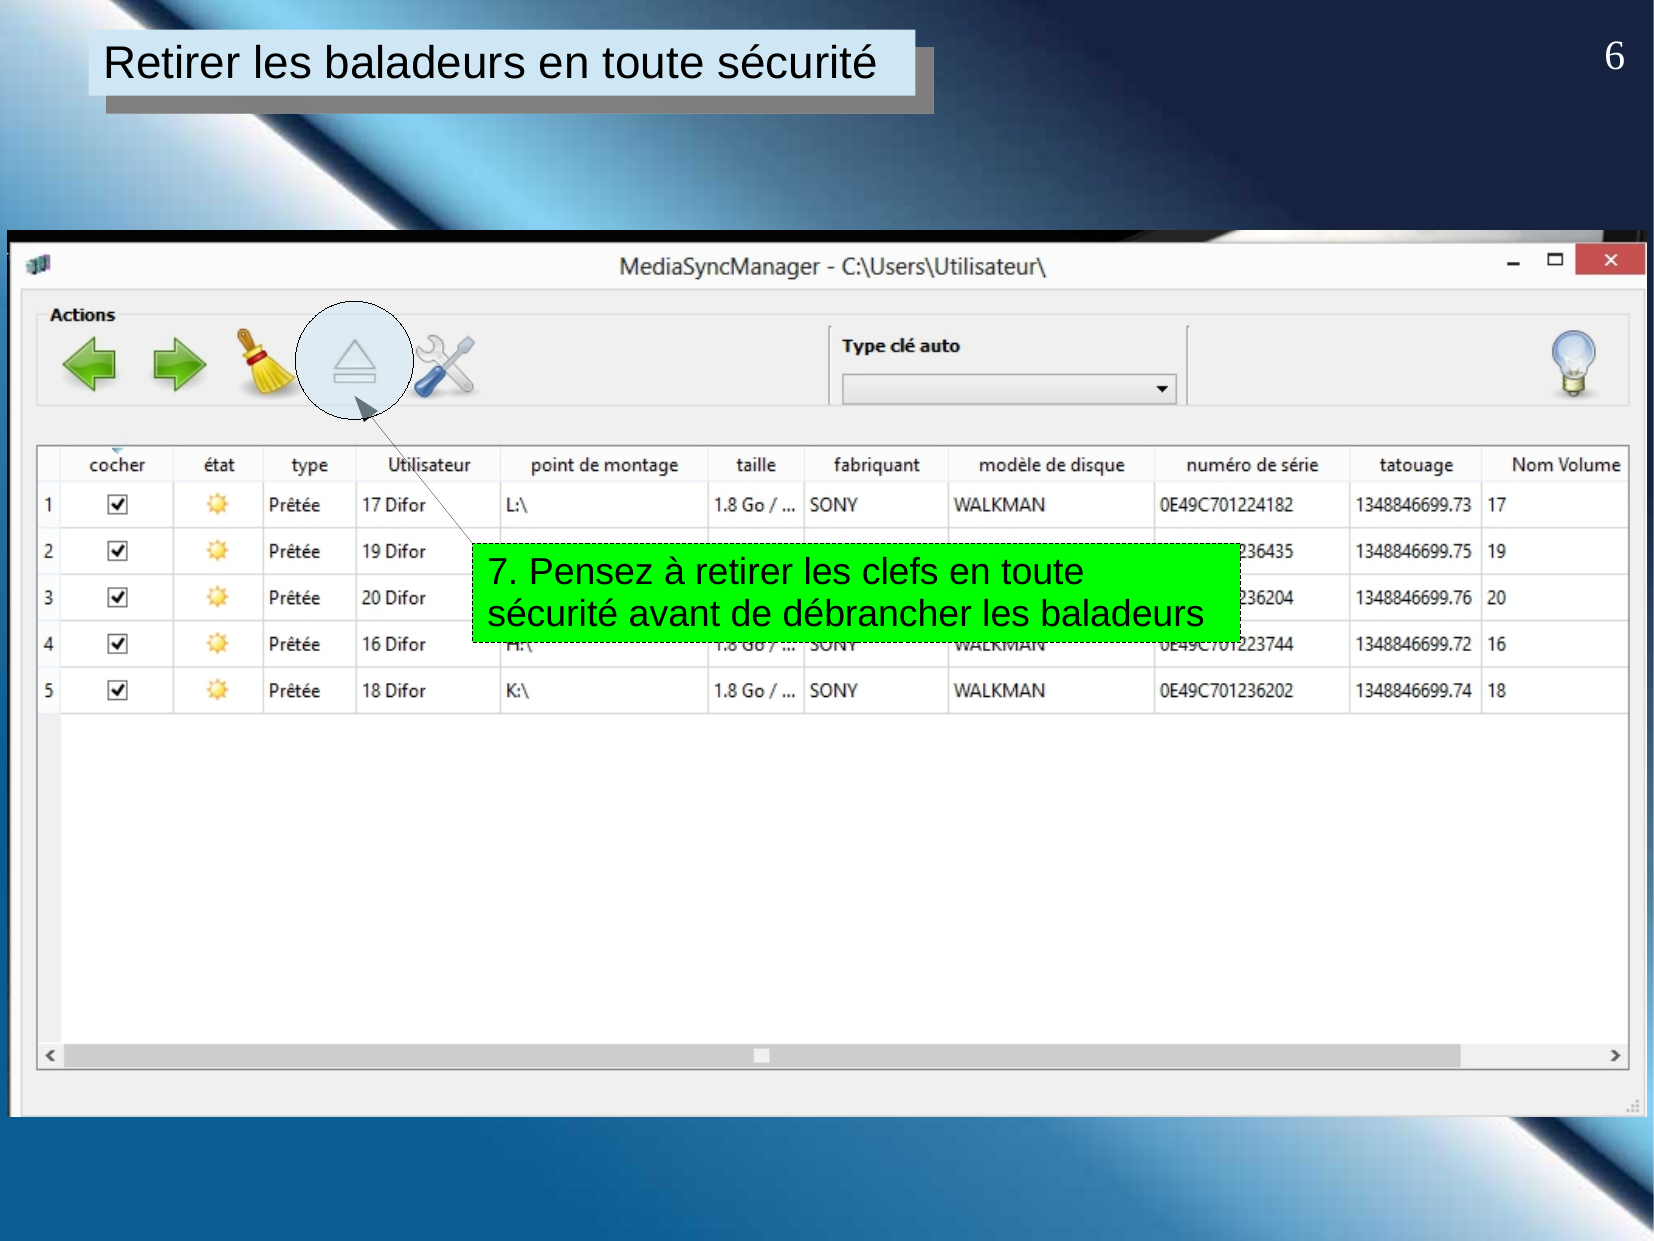

Retirer les baladeurs en toute sécurité
6
7. Pensez à retirer les clefs en toute sécurité avant de débrancher les baladeurs